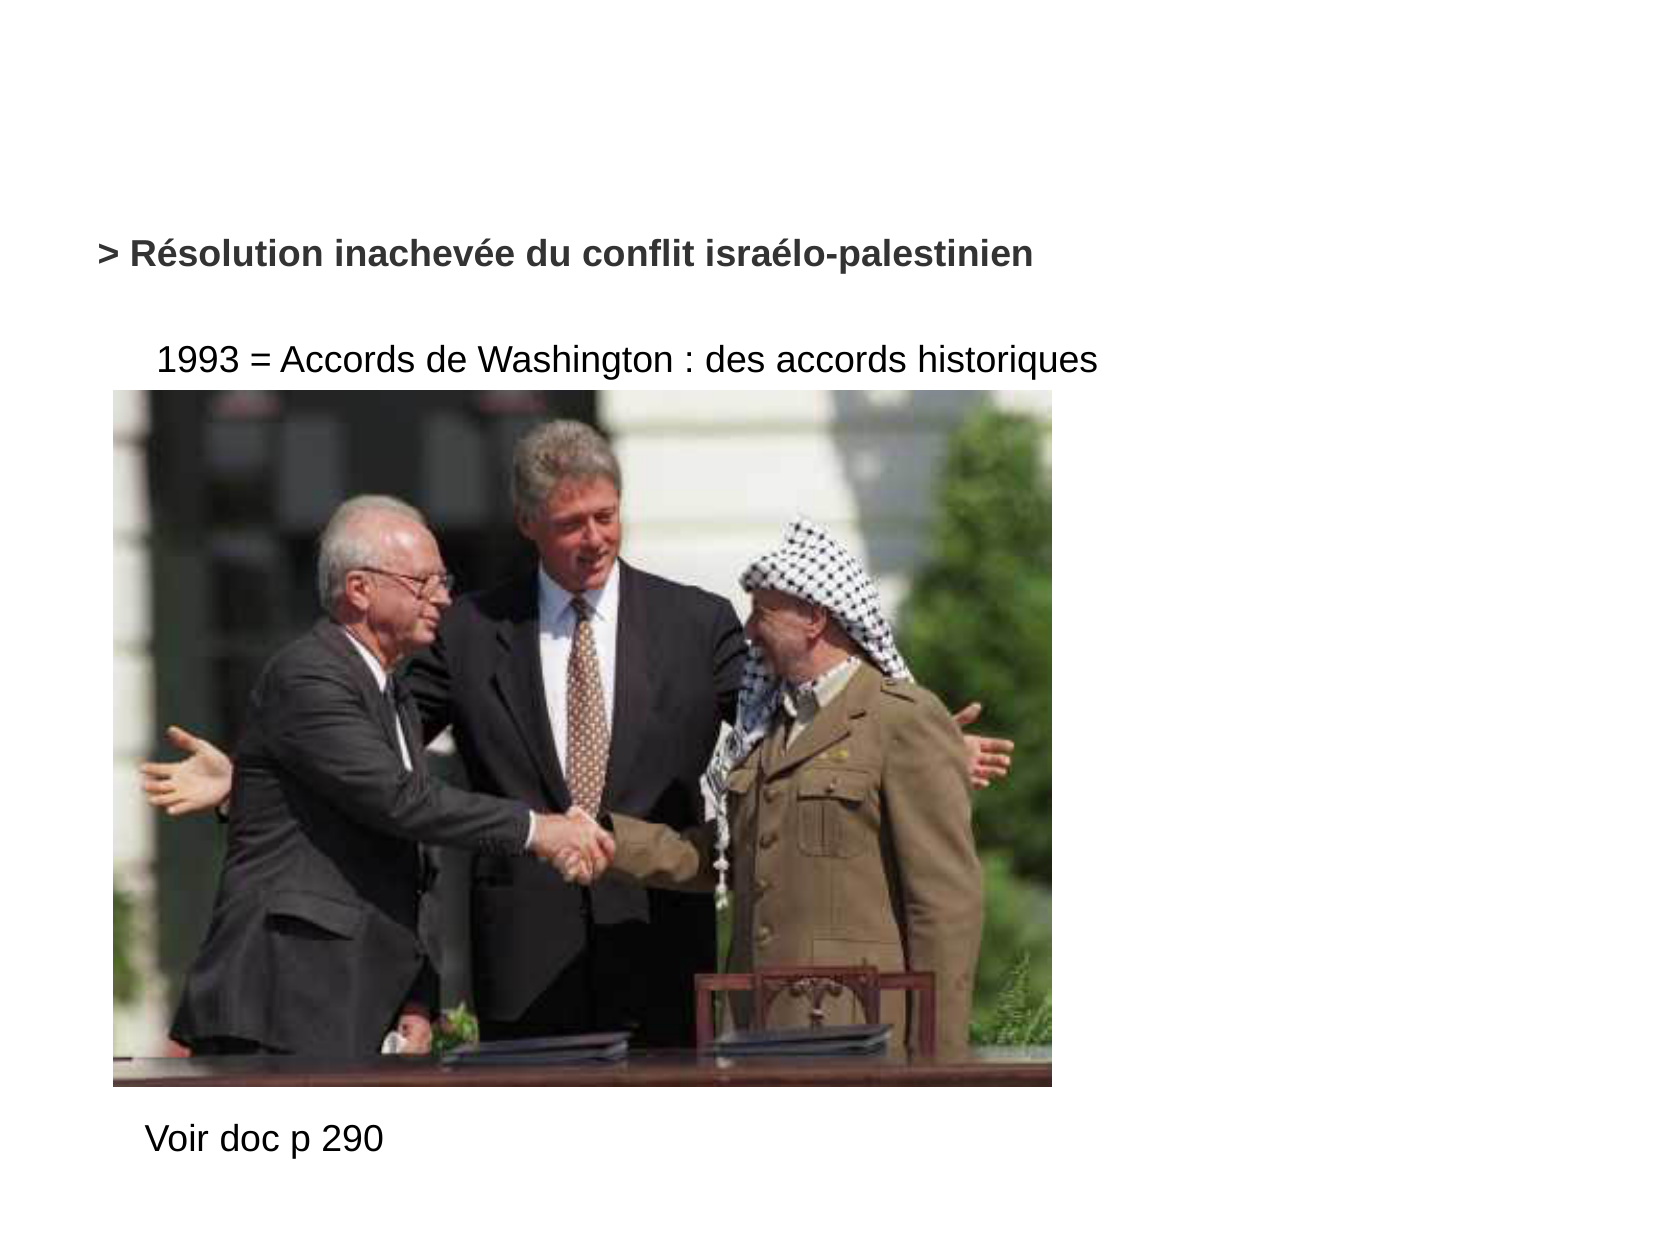

> Résolution inachevée du conflit israélo-palestinien
1993 = Accords de Washington : des accords historiques
Voir doc p 290